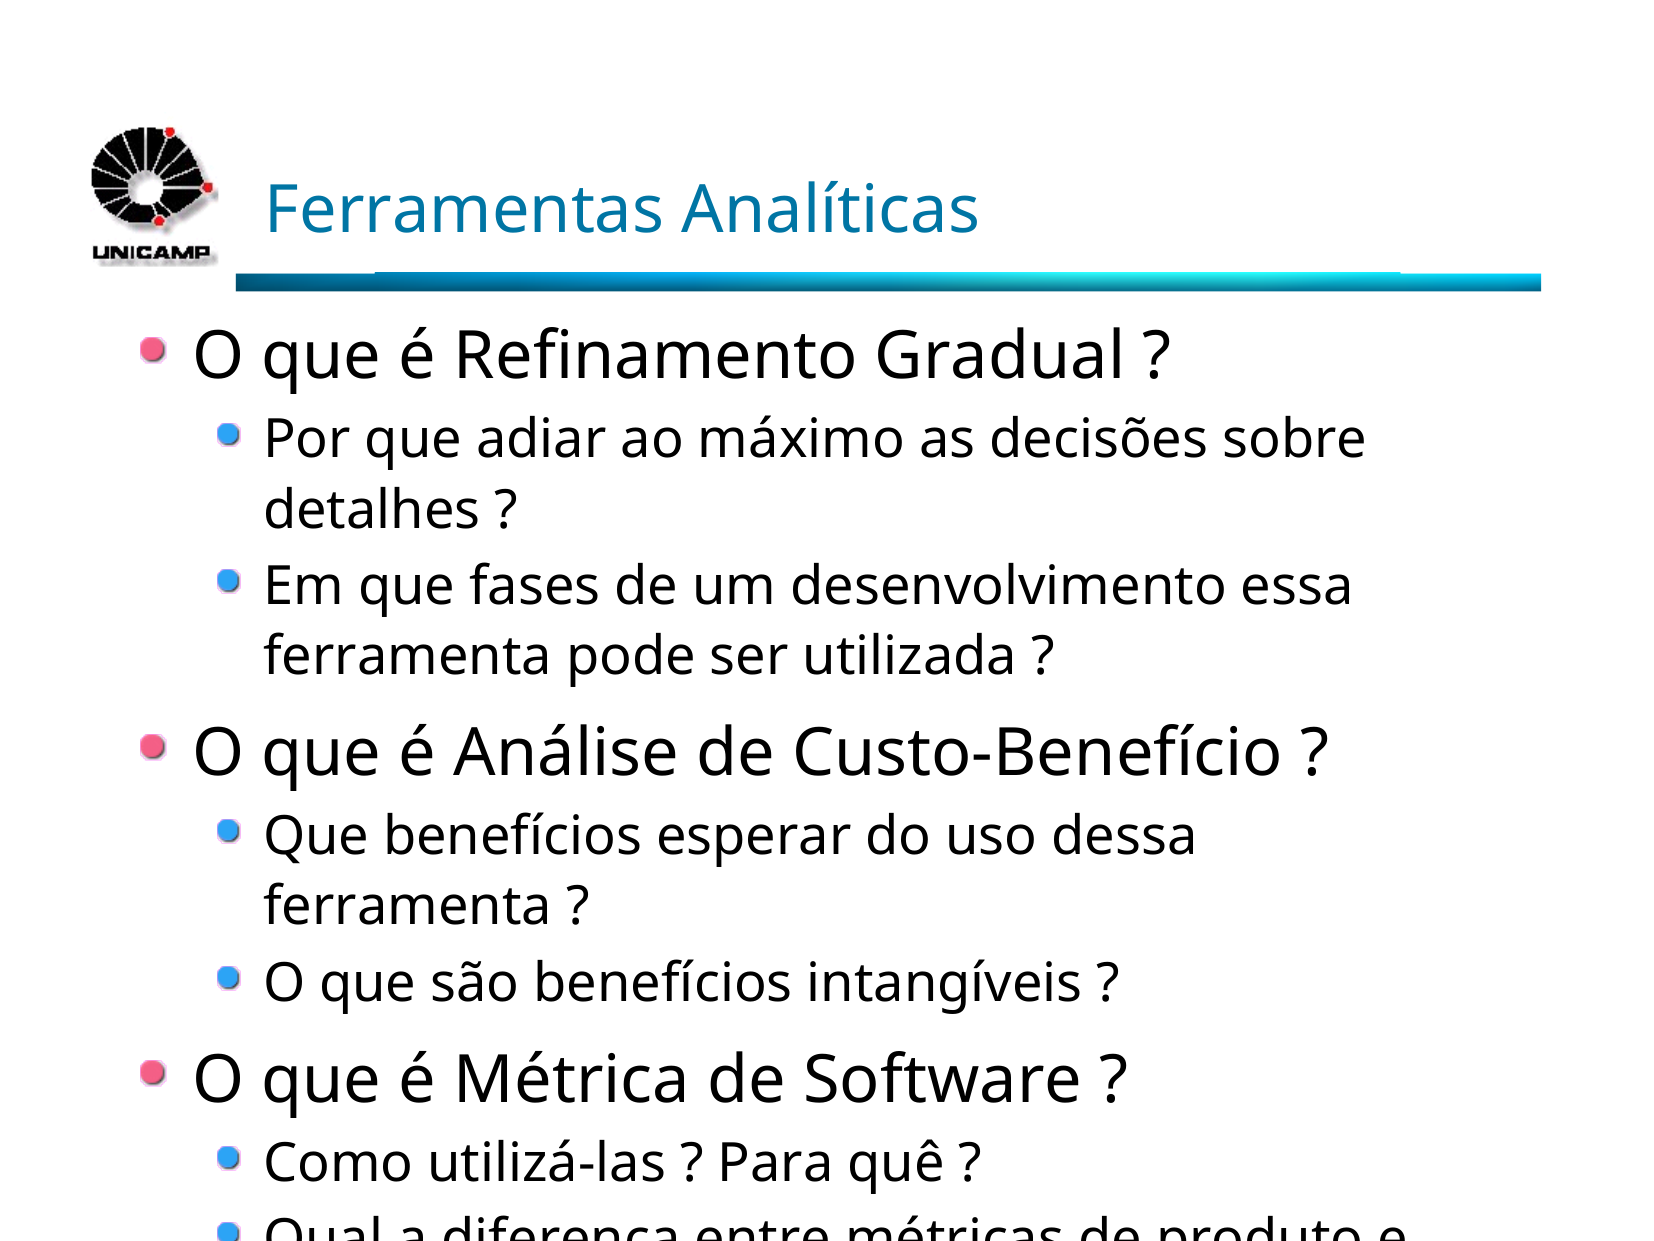

# Ferramentas Analíticas
O que é Refinamento Gradual ?
Por que adiar ao máximo as decisões sobre
detalhes ?
Em que fases de um desenvolvimento essa ferramenta pode ser utilizada ?
O que é Análise de Custo-Benefício ?
Que benefícios esperar do uso dessa ferramenta ?
O que são benefícios intangíveis ?
O que é Métrica de Software ?
Como utilizá-las ? Para quê ?
Qual a diferença entre métricas de produto e métricas de processo ?